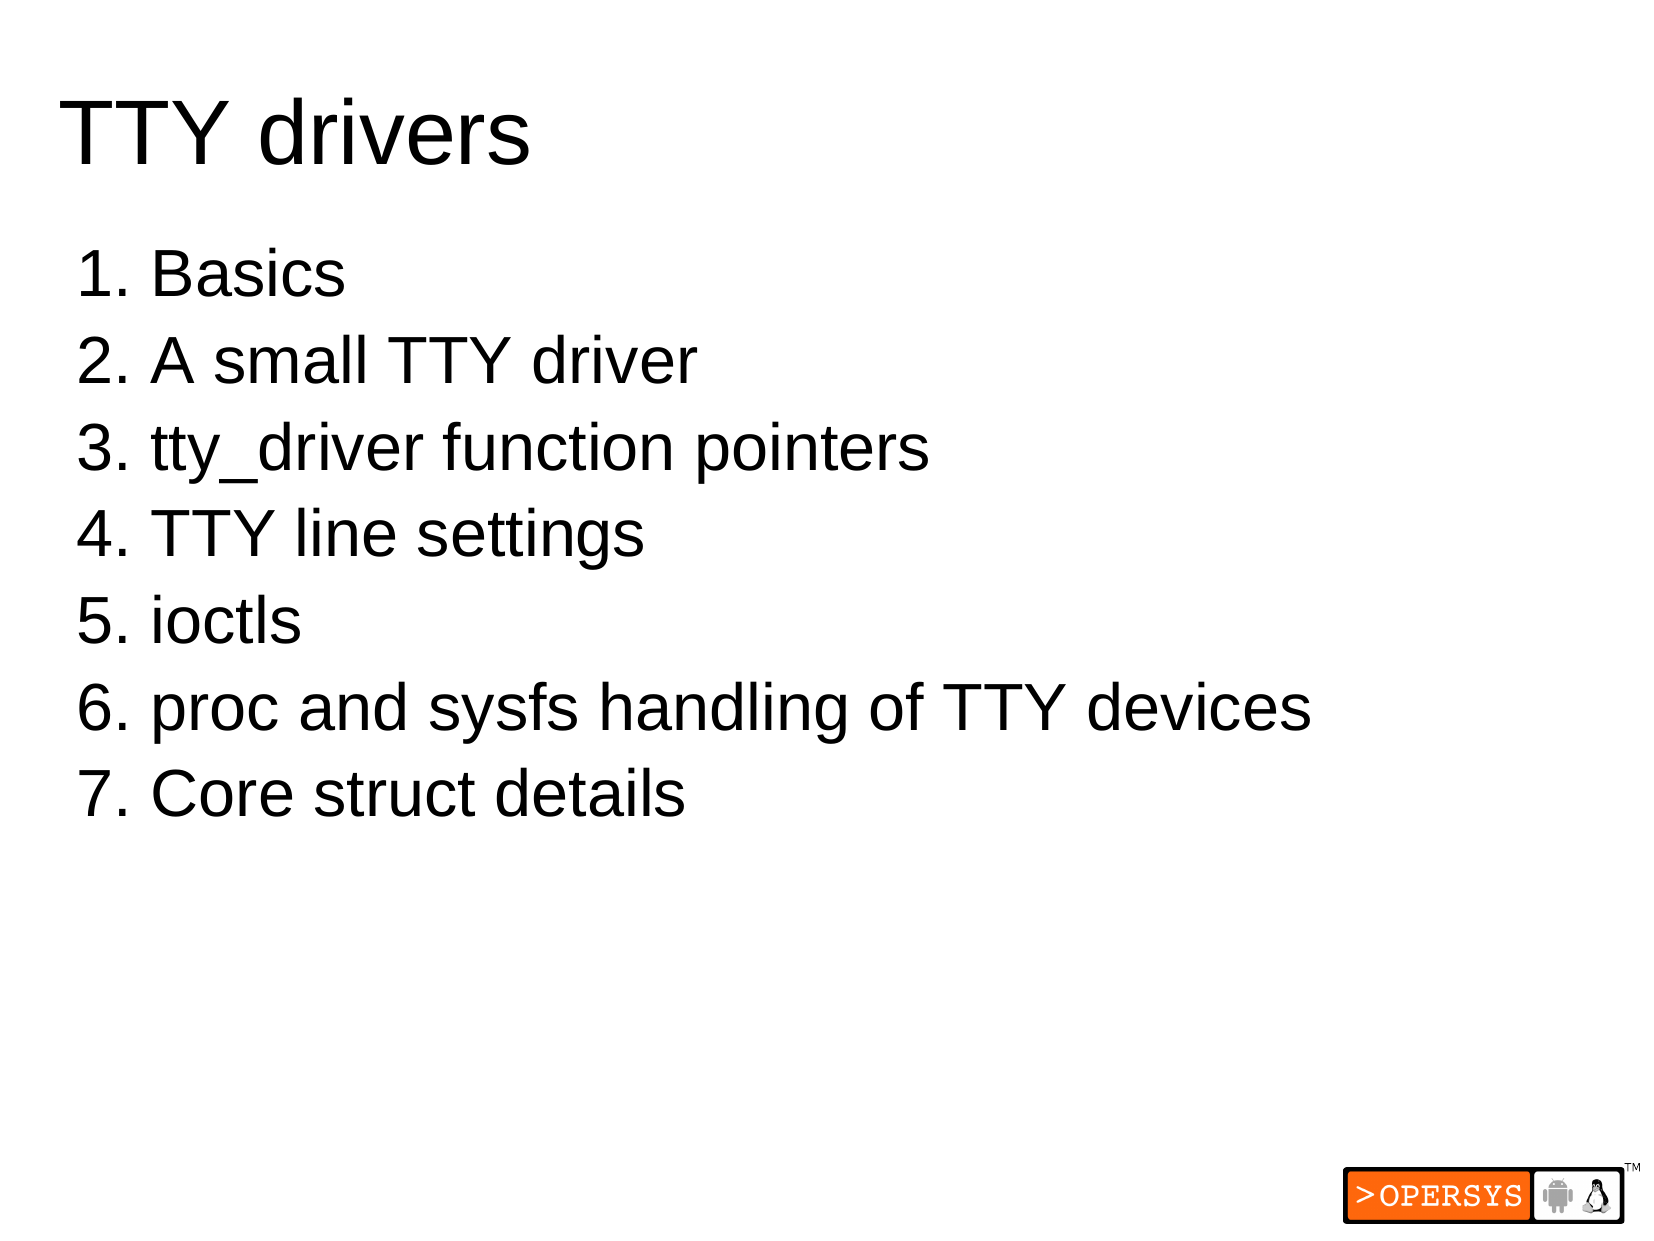

# TTY drivers
 Basics
 A small TTY driver
 tty_driver function pointers
 TTY line settings
 ioctls
 proc and sysfs handling of TTY devices
 Core struct details